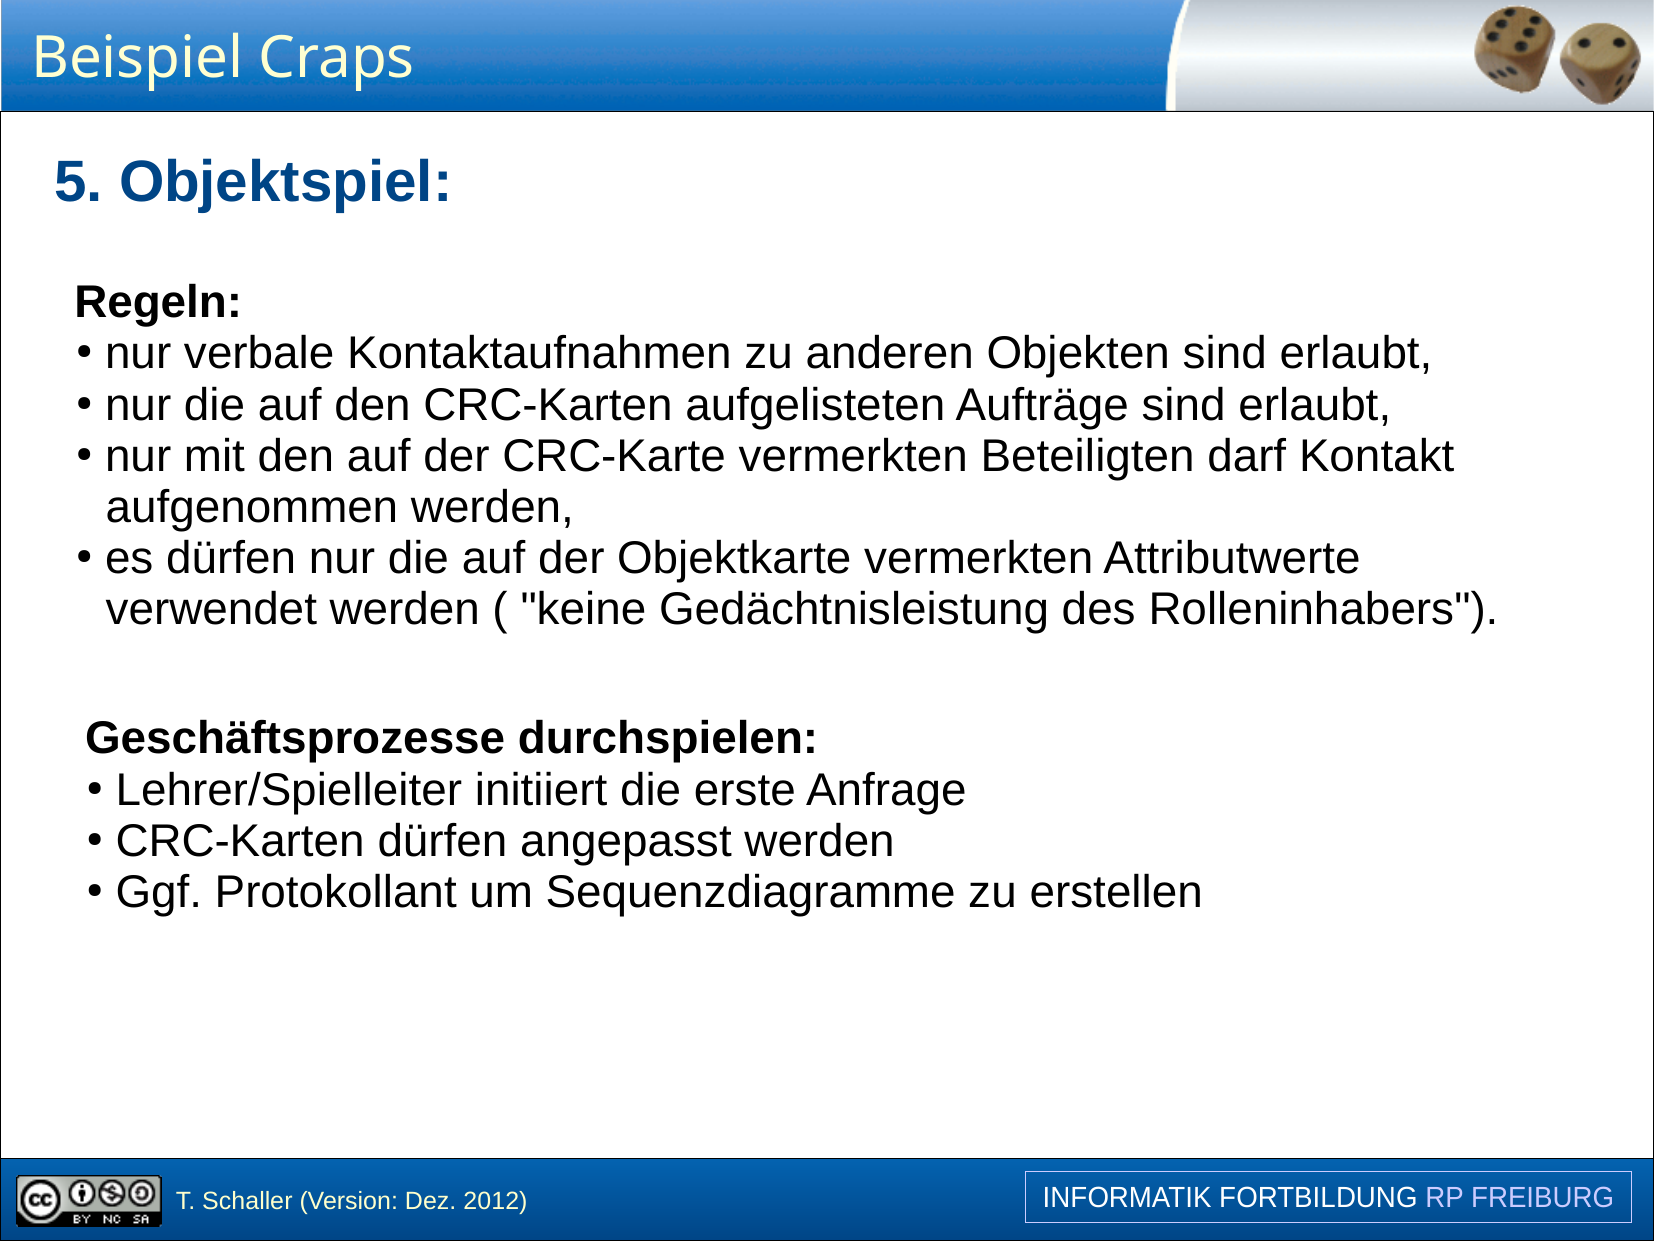

# Beispiel Craps
5. Objektspiel:
Regeln:
 nur verbale Kontaktaufnahmen zu anderen Objekten sind erlaubt,
 nur die auf den CRC-Karten aufgelisteten Aufträge sind erlaubt,
 nur mit den auf der CRC-Karte vermerkten Beteiligten darf Kontakt aufgenommen werden,
 es dürfen nur die auf der Objektkarte vermerkten Attributwerte verwendet werden ( "keine Gedächtnisleistung des Rolleninhabers").
Geschäftsprozesse durchspielen:
 Lehrer/Spielleiter initiiert die erste Anfrage
 CRC-Karten dürfen angepasst werden
 Ggf. Protokollant um Sequenzdiagramme zu erstellen
10